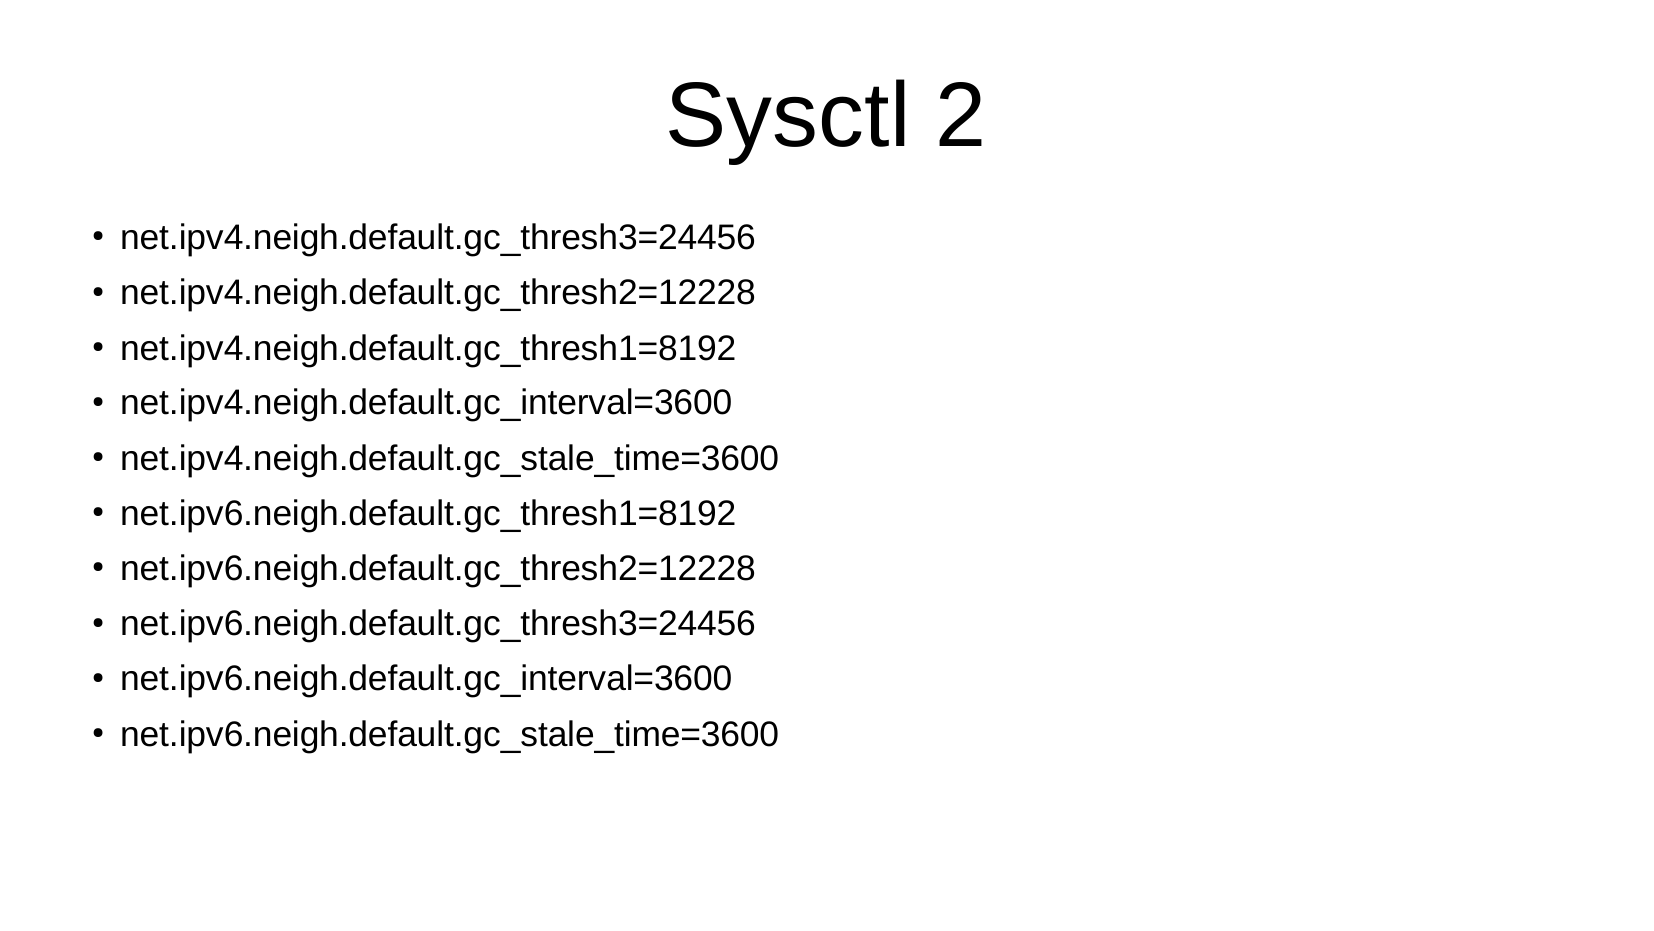

# Sysctl 2
net.ipv4.neigh.default.gc_thresh3=24456
net.ipv4.neigh.default.gc_thresh2=12228
net.ipv4.neigh.default.gc_thresh1=8192
net.ipv4.neigh.default.gc_interval=3600
net.ipv4.neigh.default.gc_stale_time=3600
net.ipv6.neigh.default.gc_thresh1=8192
net.ipv6.neigh.default.gc_thresh2=12228
net.ipv6.neigh.default.gc_thresh3=24456
net.ipv6.neigh.default.gc_interval=3600
net.ipv6.neigh.default.gc_stale_time=3600